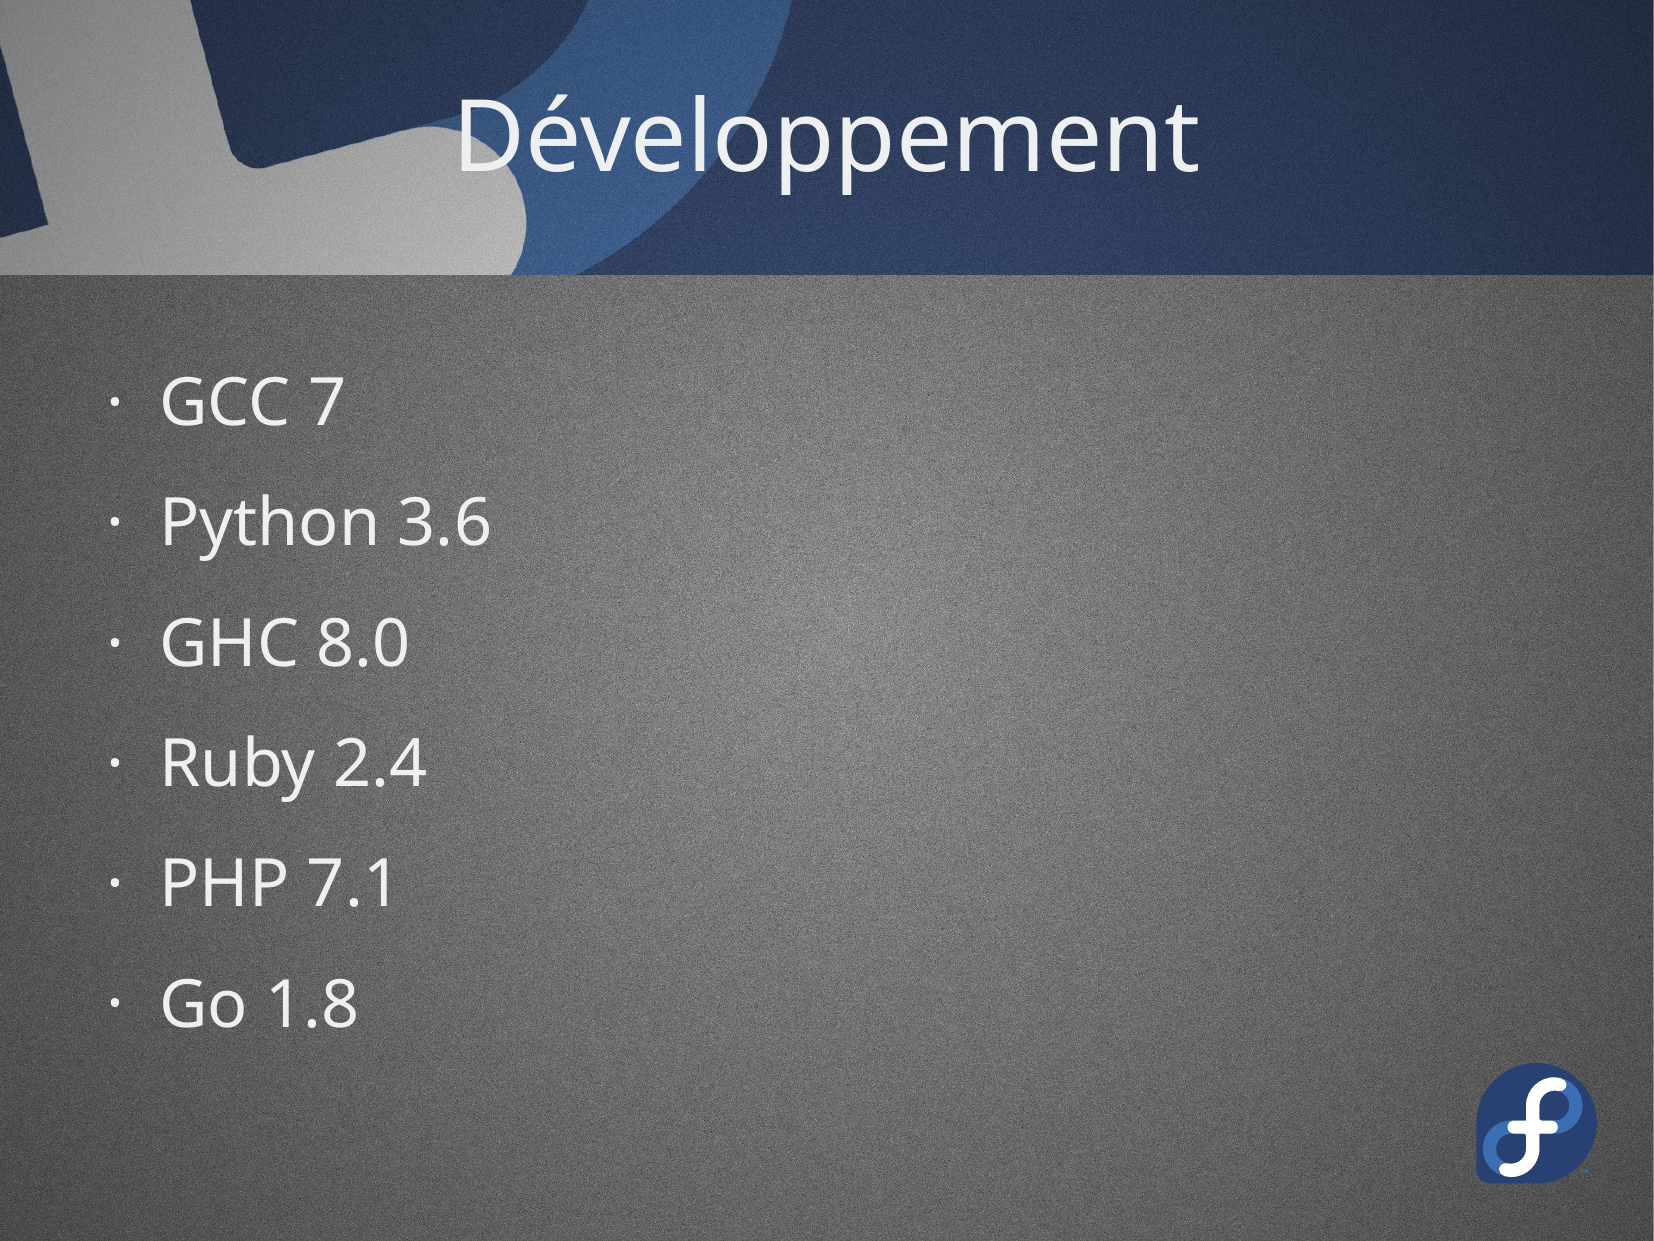

# Développement
GCC 7
Python 3.6
GHC 8.0
Ruby 2.4
PHP 7.1
Go 1.8